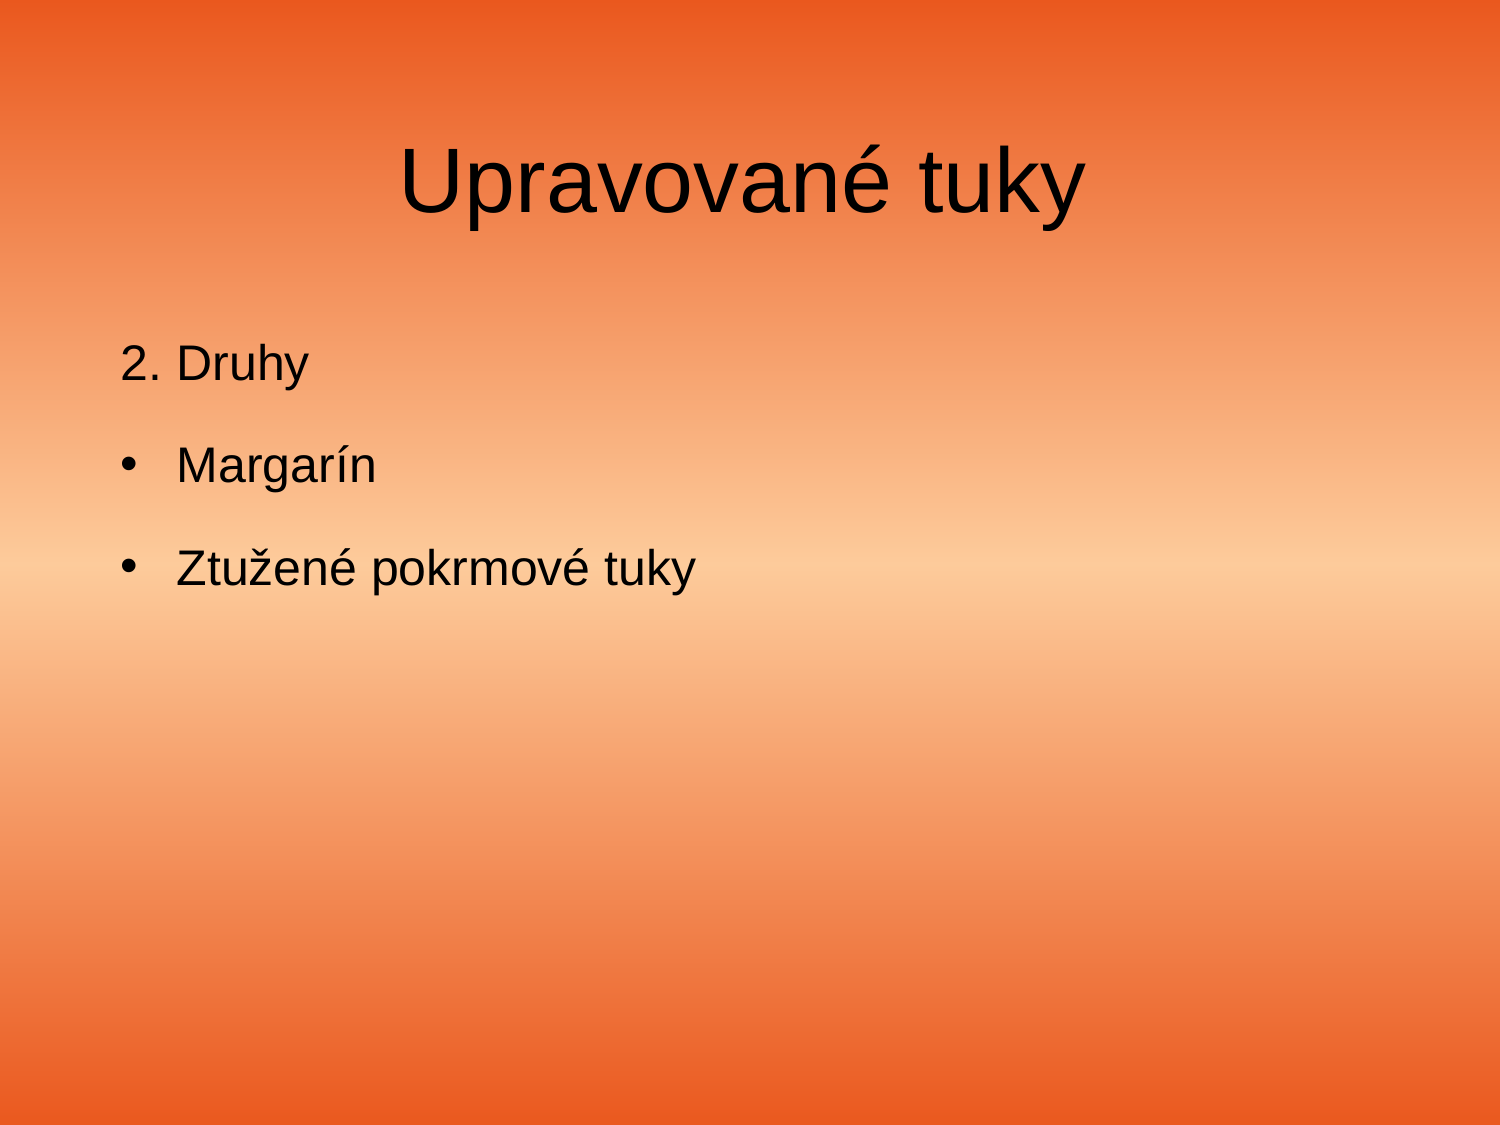

# Upravované tuky
2.	Druhy
Margarín
Ztužené pokrmové tuky